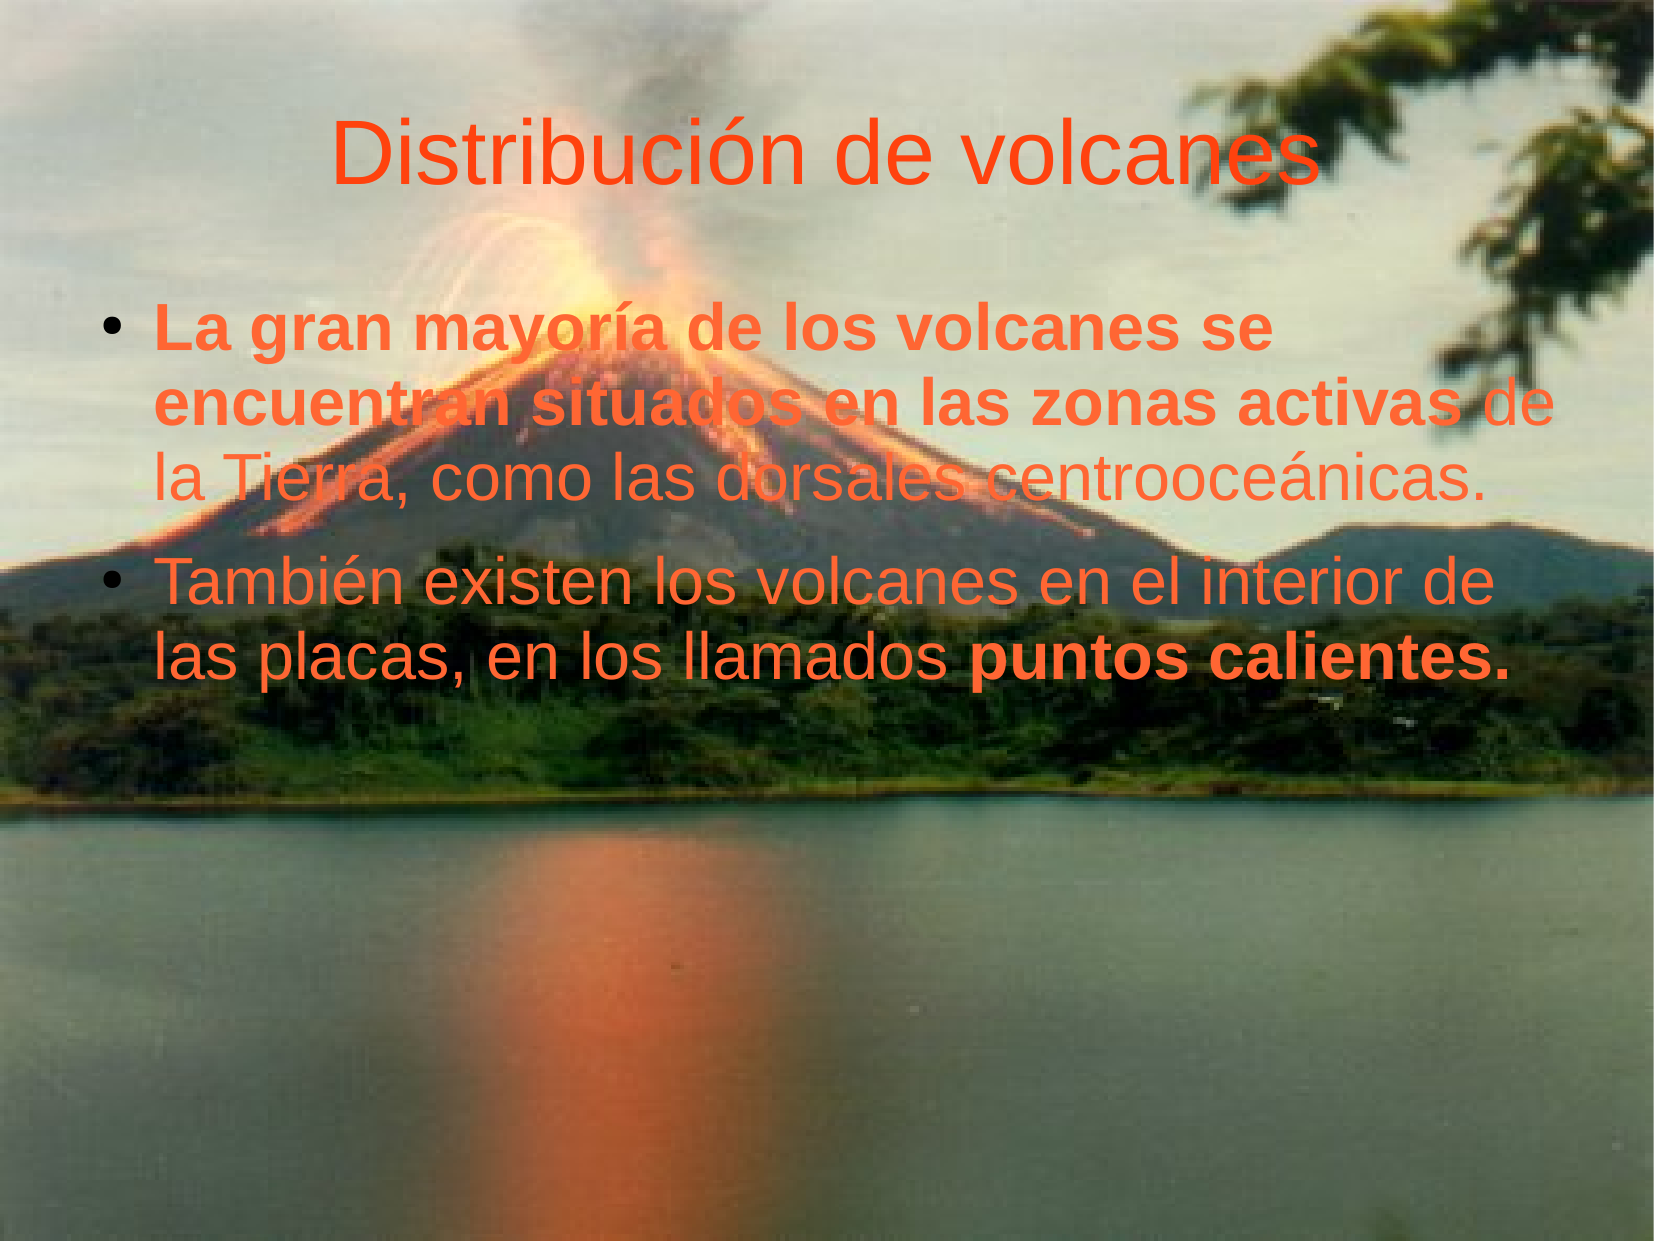

# Distribución de volcanes
La gran mayoría de los volcanes se encuentran situados en las zonas activas de la Tierra, como las dorsales centrooceánicas.
También existen los volcanes en el interior de las placas, en los llamados puntos calientes.